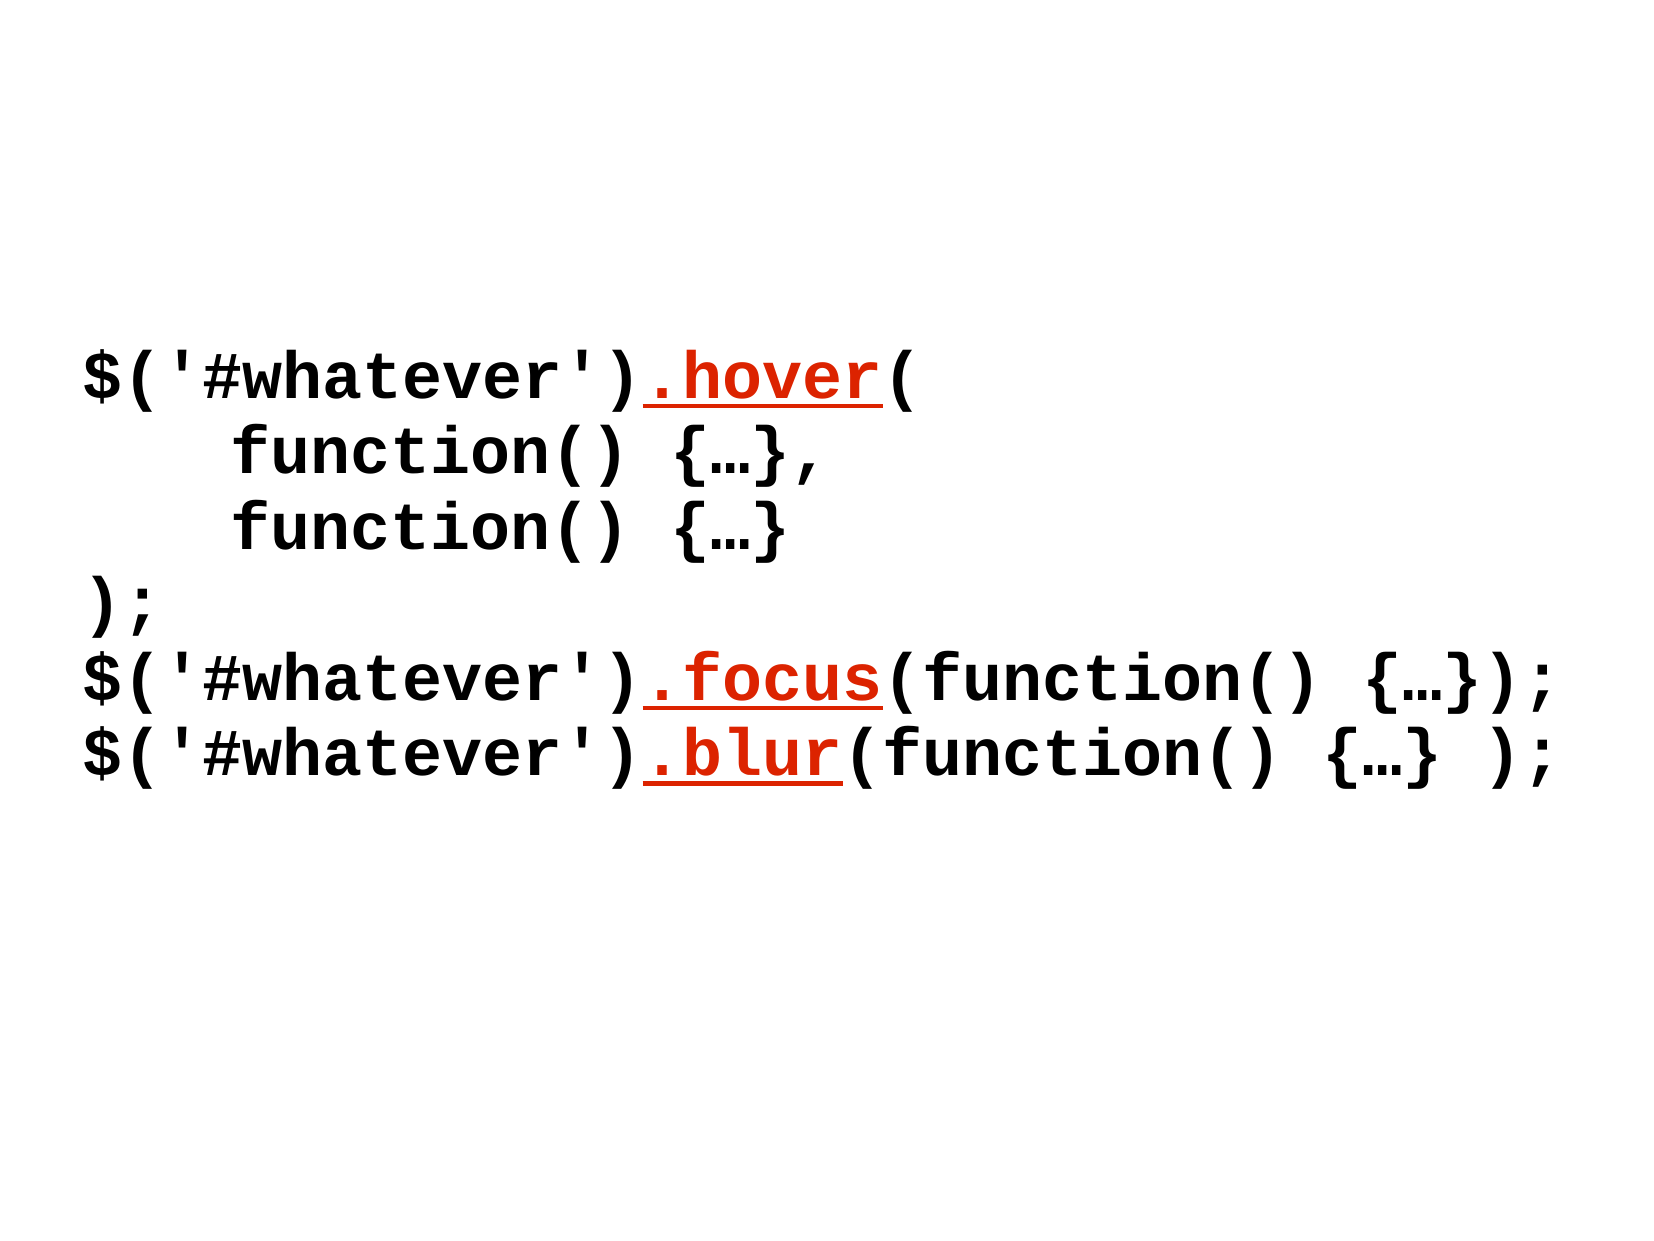

# $('#whatever').hover(
		function() {…},
		function() {…}
);
$('#whatever').focus(function() {…});
$('#whatever').blur(function() {…} );